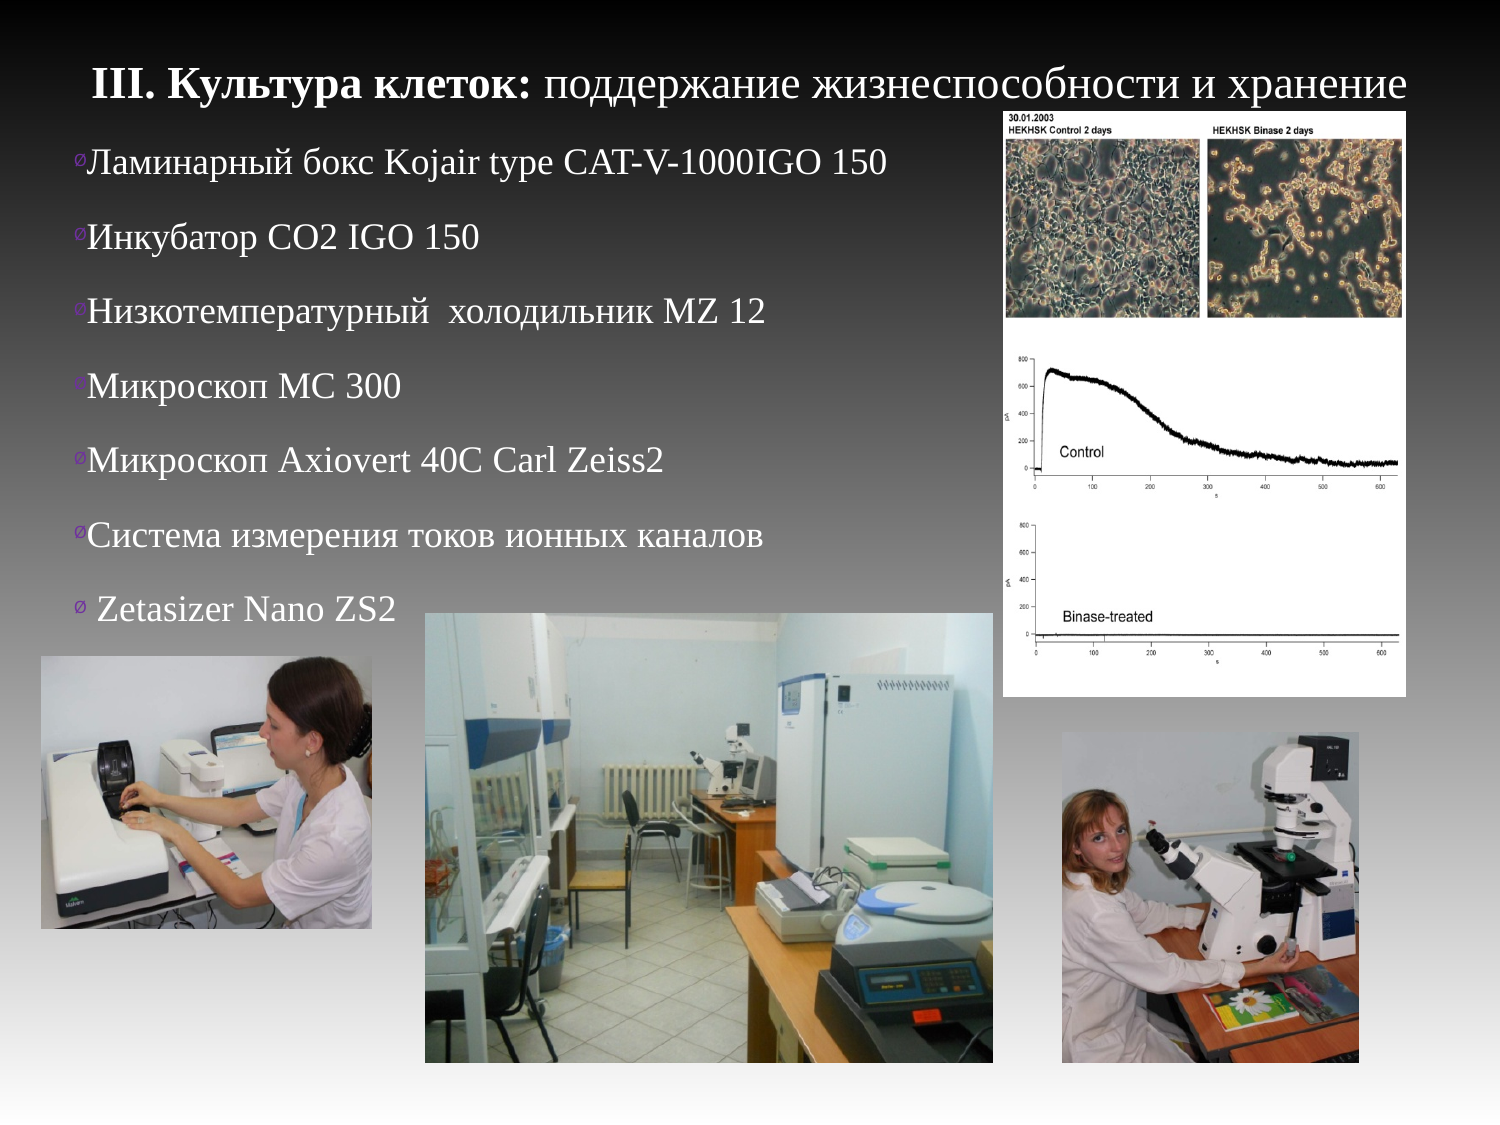

# III. Культура клеток: поддержание жизнеспособности и хранение
Ламинарный бокс Kojair type CAT-V-1000IGO 150
Инкубатор СО2 IGO 150
Низкотемпературный холодильник MZ 12
Микроскоп МС 300
Микроскоп Axiovert 40C Carl Zeiss2
Система измерения токов ионных каналов
 Zetasizer Nano ZS2